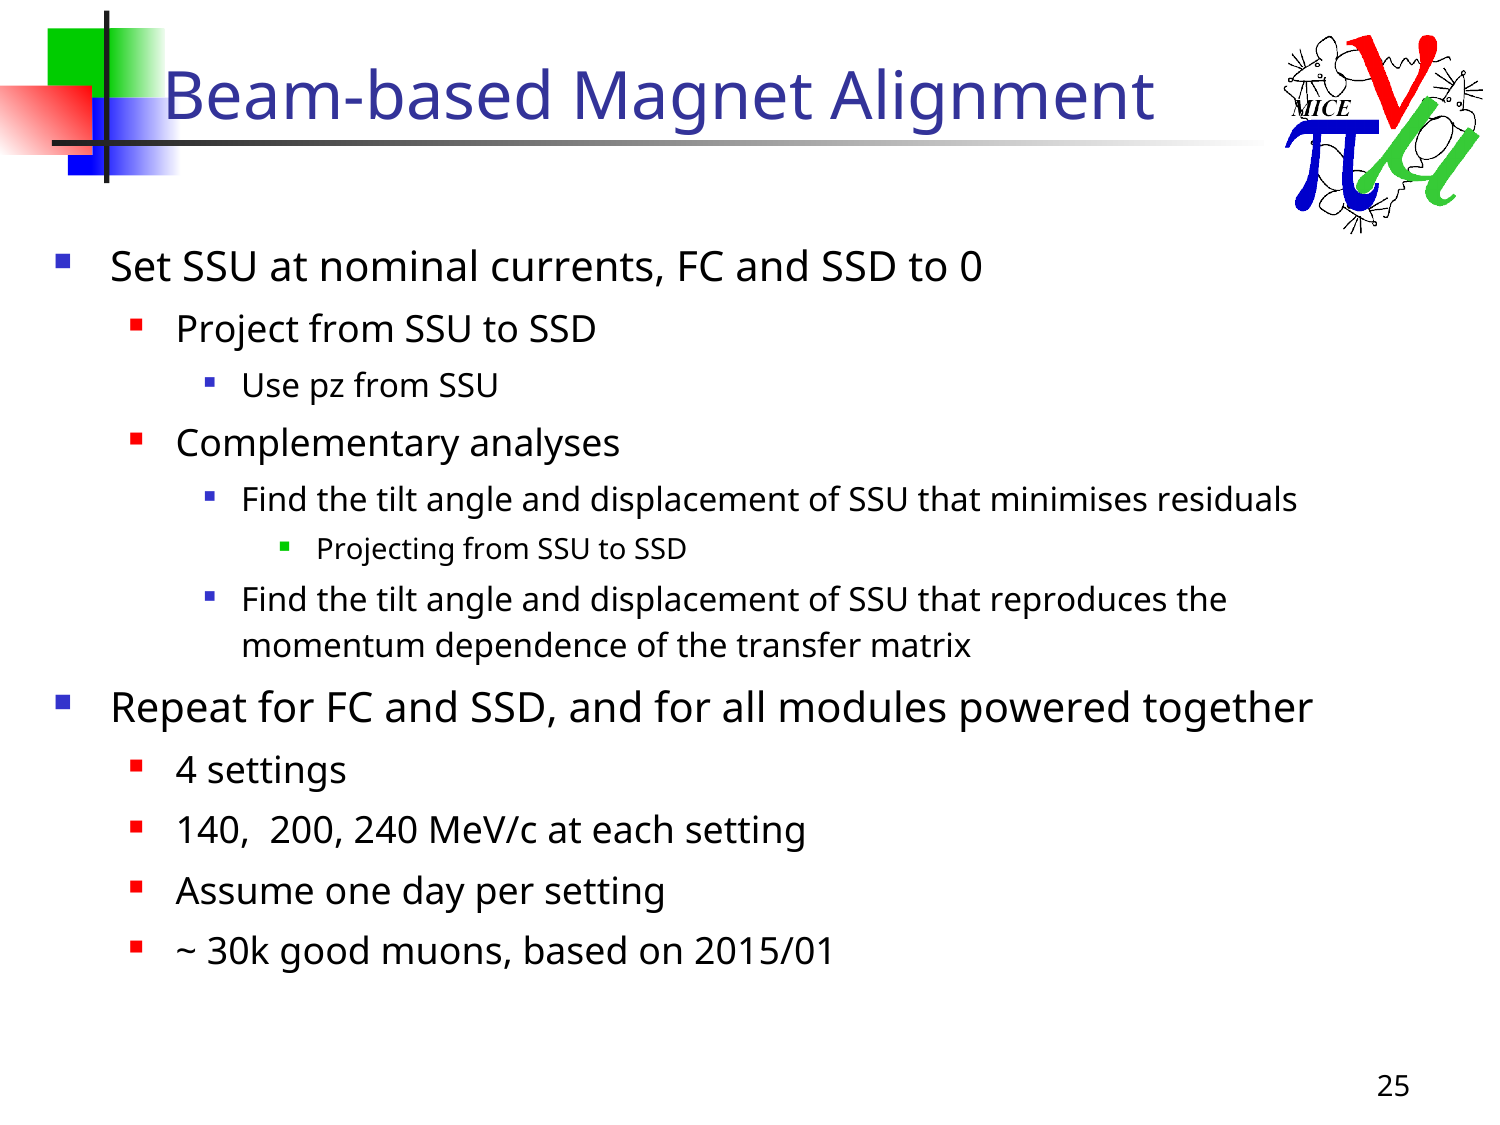

# Beam-based Magnet Alignment
Set SSU at nominal currents, FC and SSD to 0
Project from SSU to SSD
Use pz from SSU
Complementary analyses
Find the tilt angle and displacement of SSU that minimises residuals
Projecting from SSU to SSD
Find the tilt angle and displacement of SSU that reproduces the momentum dependence of the transfer matrix
Repeat for FC and SSD, and for all modules powered together
4 settings
140, 200, 240 MeV/c at each setting
Assume one day per setting
~ 30k good muons, based on 2015/01
25